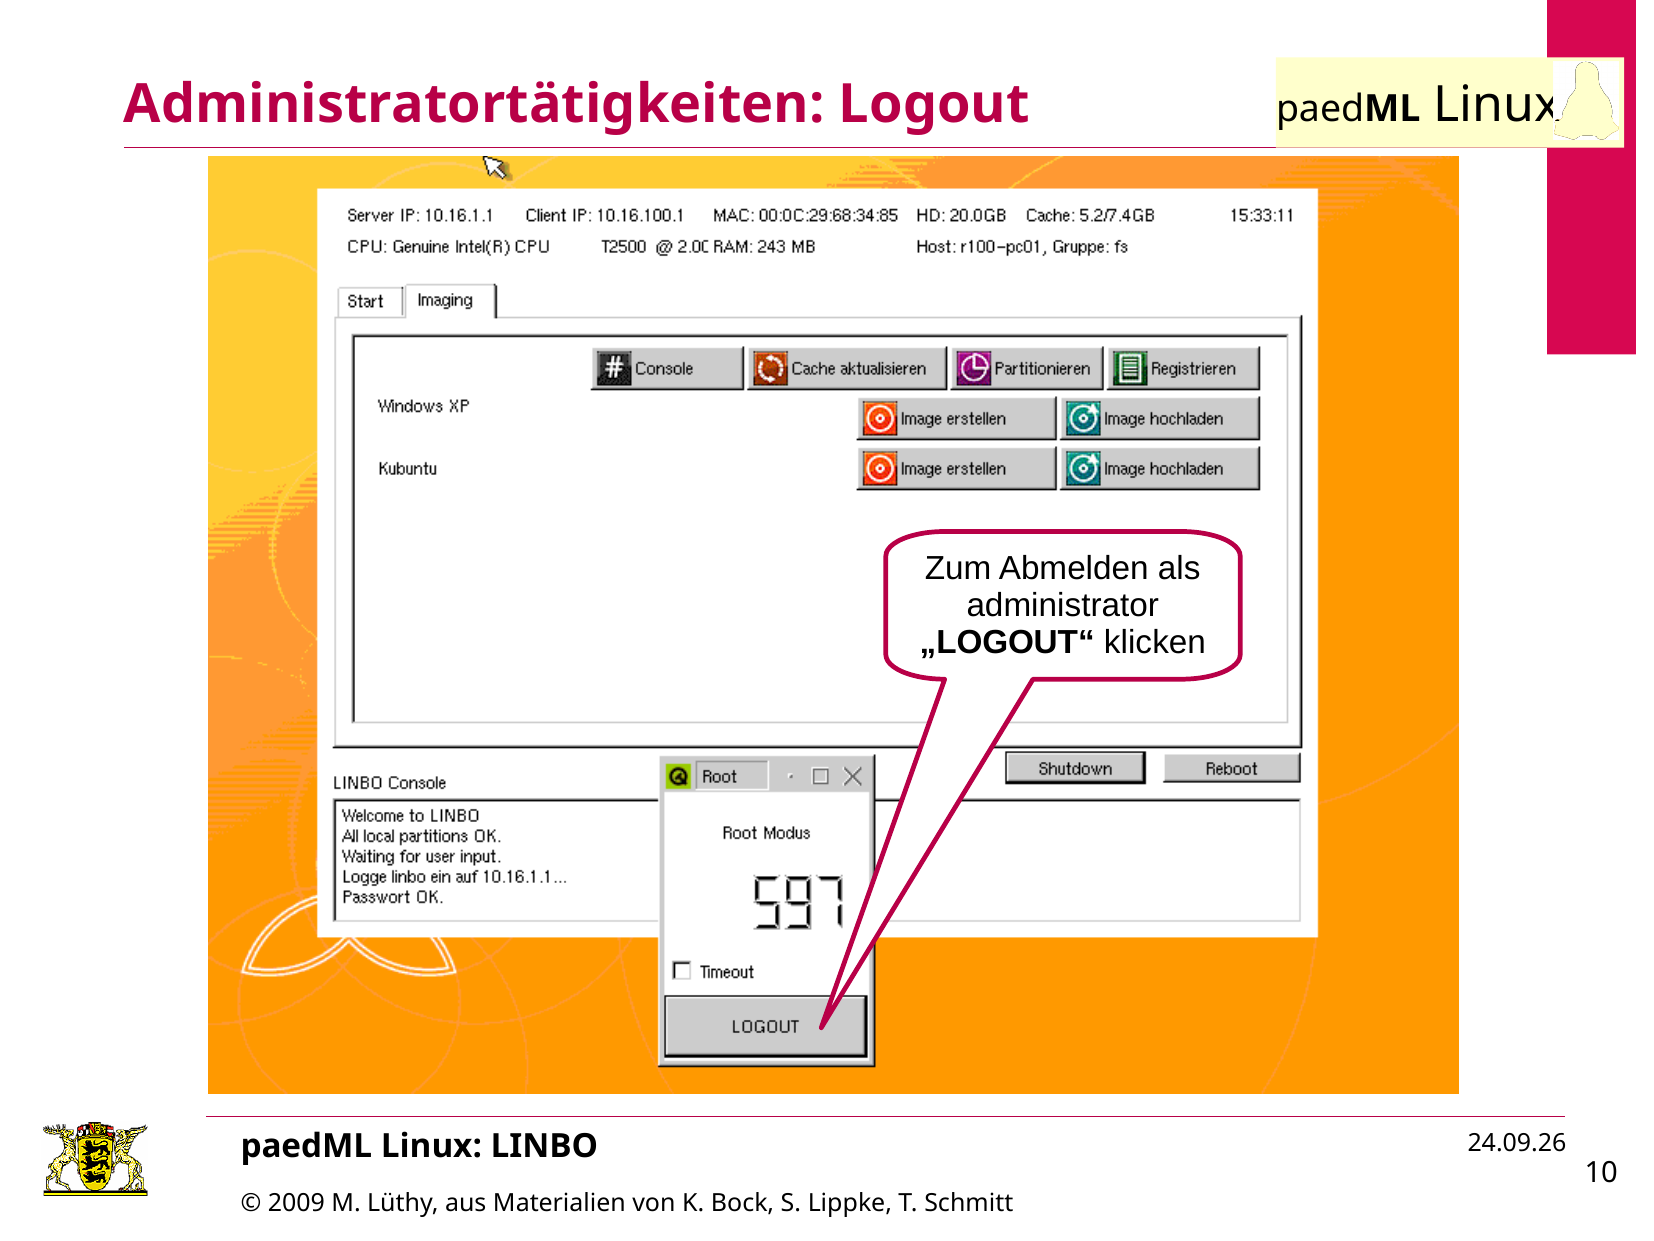

# Administratortätigkeiten: Logout
Zum Abmelden als administrator „LOGOUT“ klicken
© M. Lüthy, J. von der Ruhr, G. Rabus, M. Müller
10